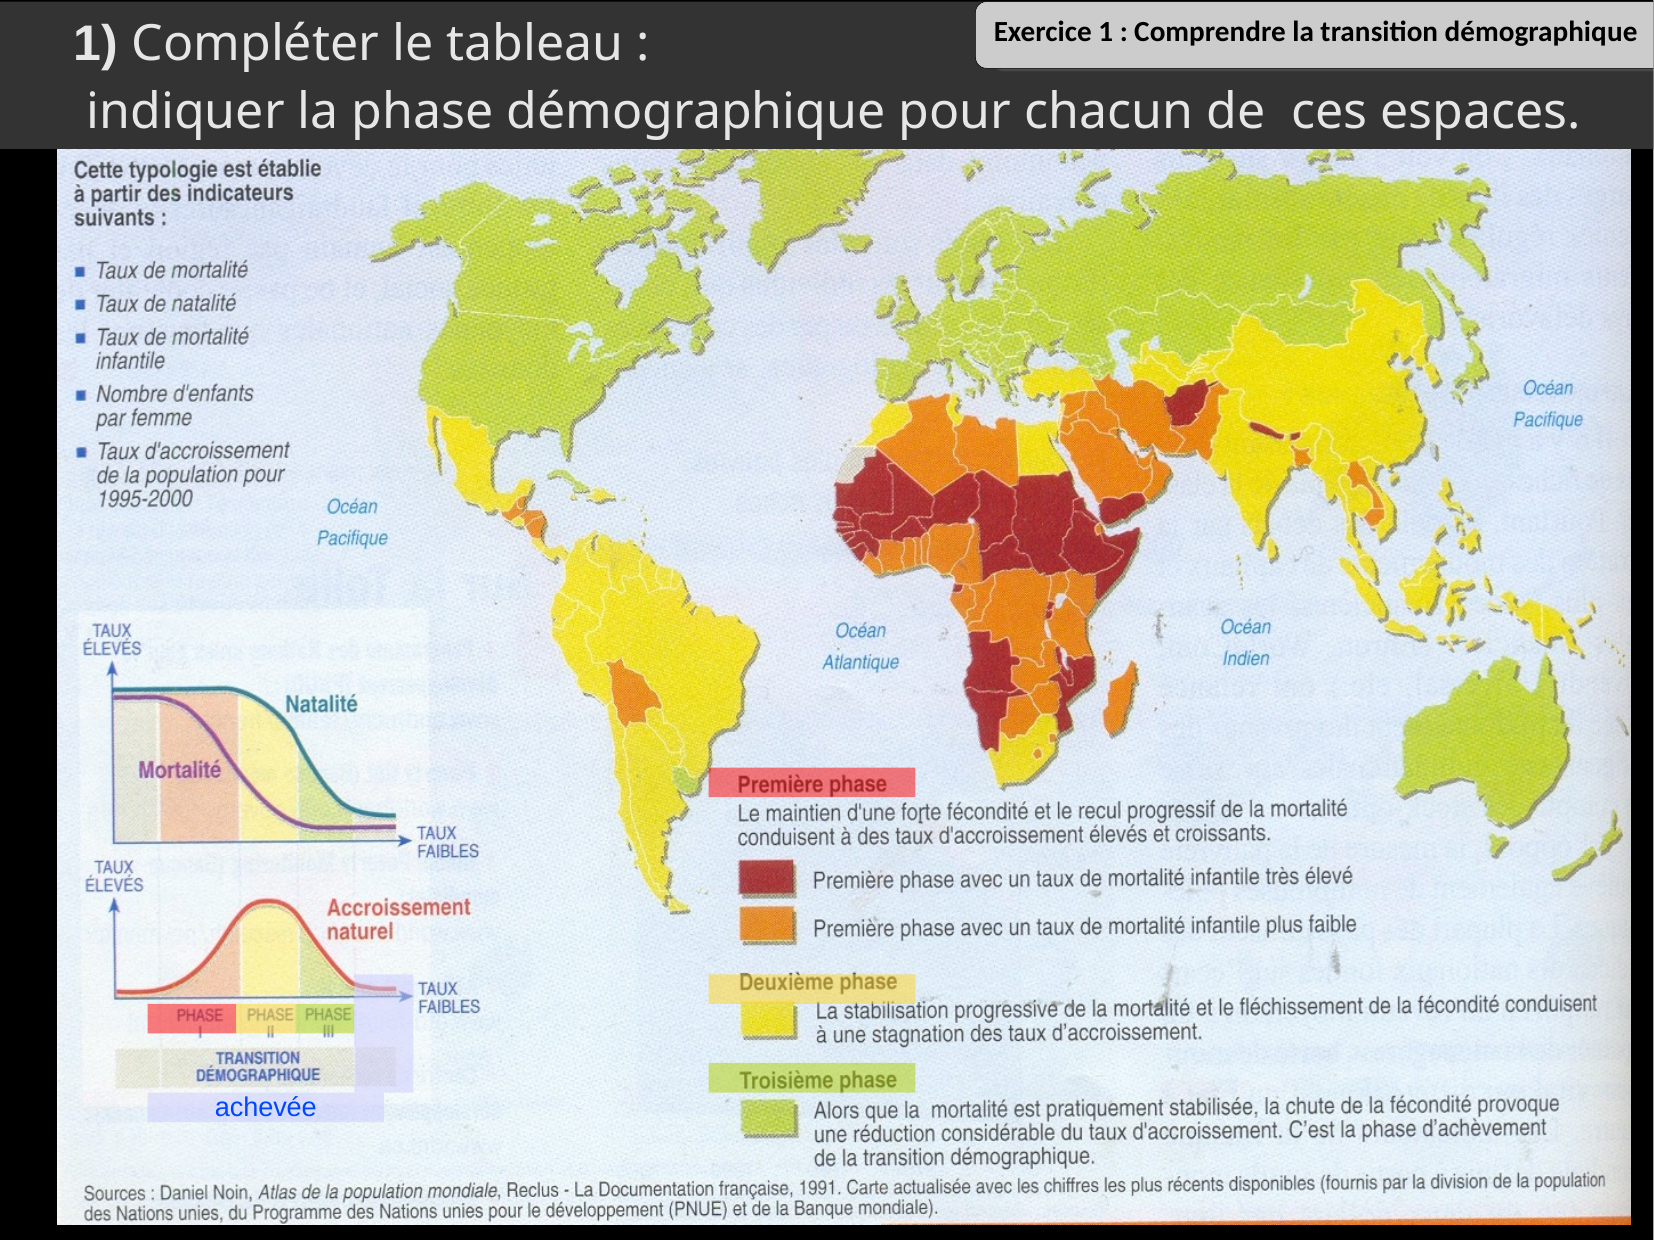

1) Compléter le tableau :
 indiquer la phase démographique pour chacun de ces espaces.
Exercice 1 : Comprendre la transition démographique
#
achevée